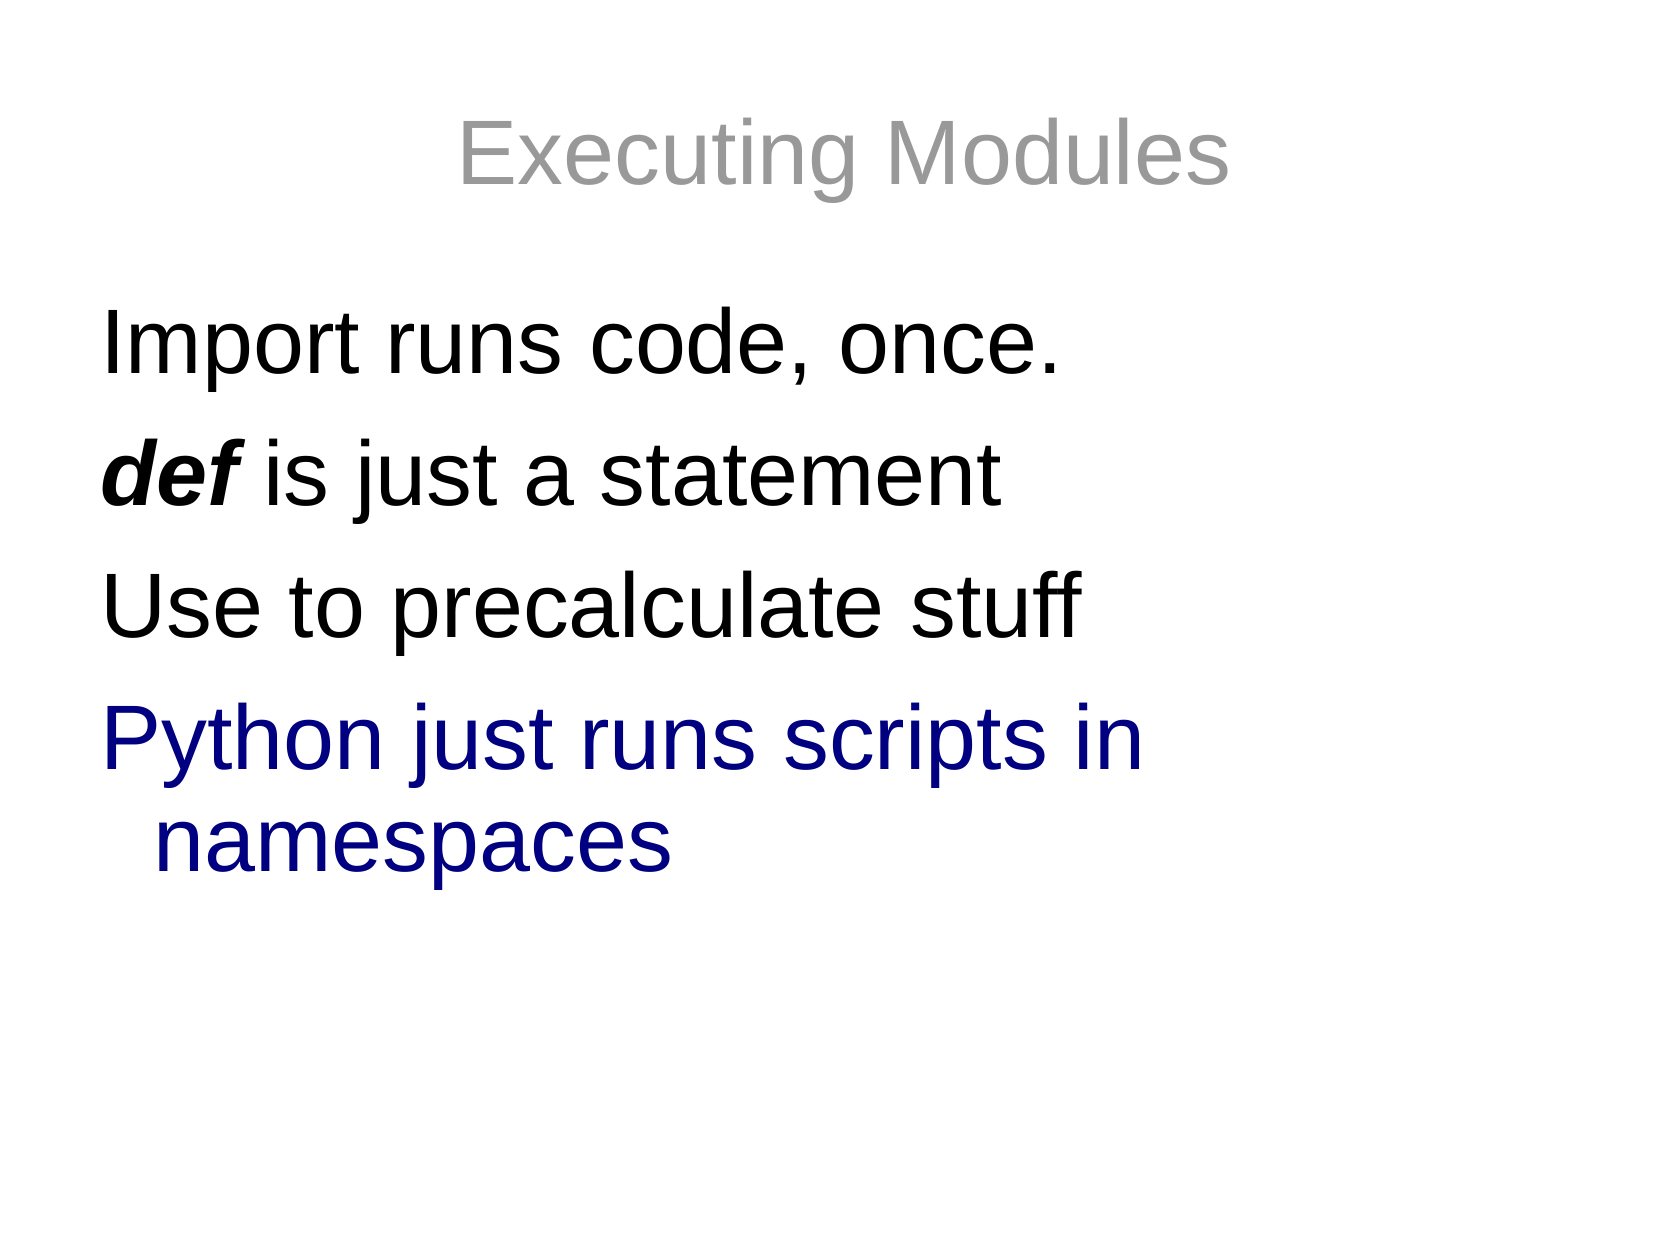

# Executing Modules
Import runs code, once.
def is just a statement
Use to precalculate stuff
Python just runs scripts in namespaces